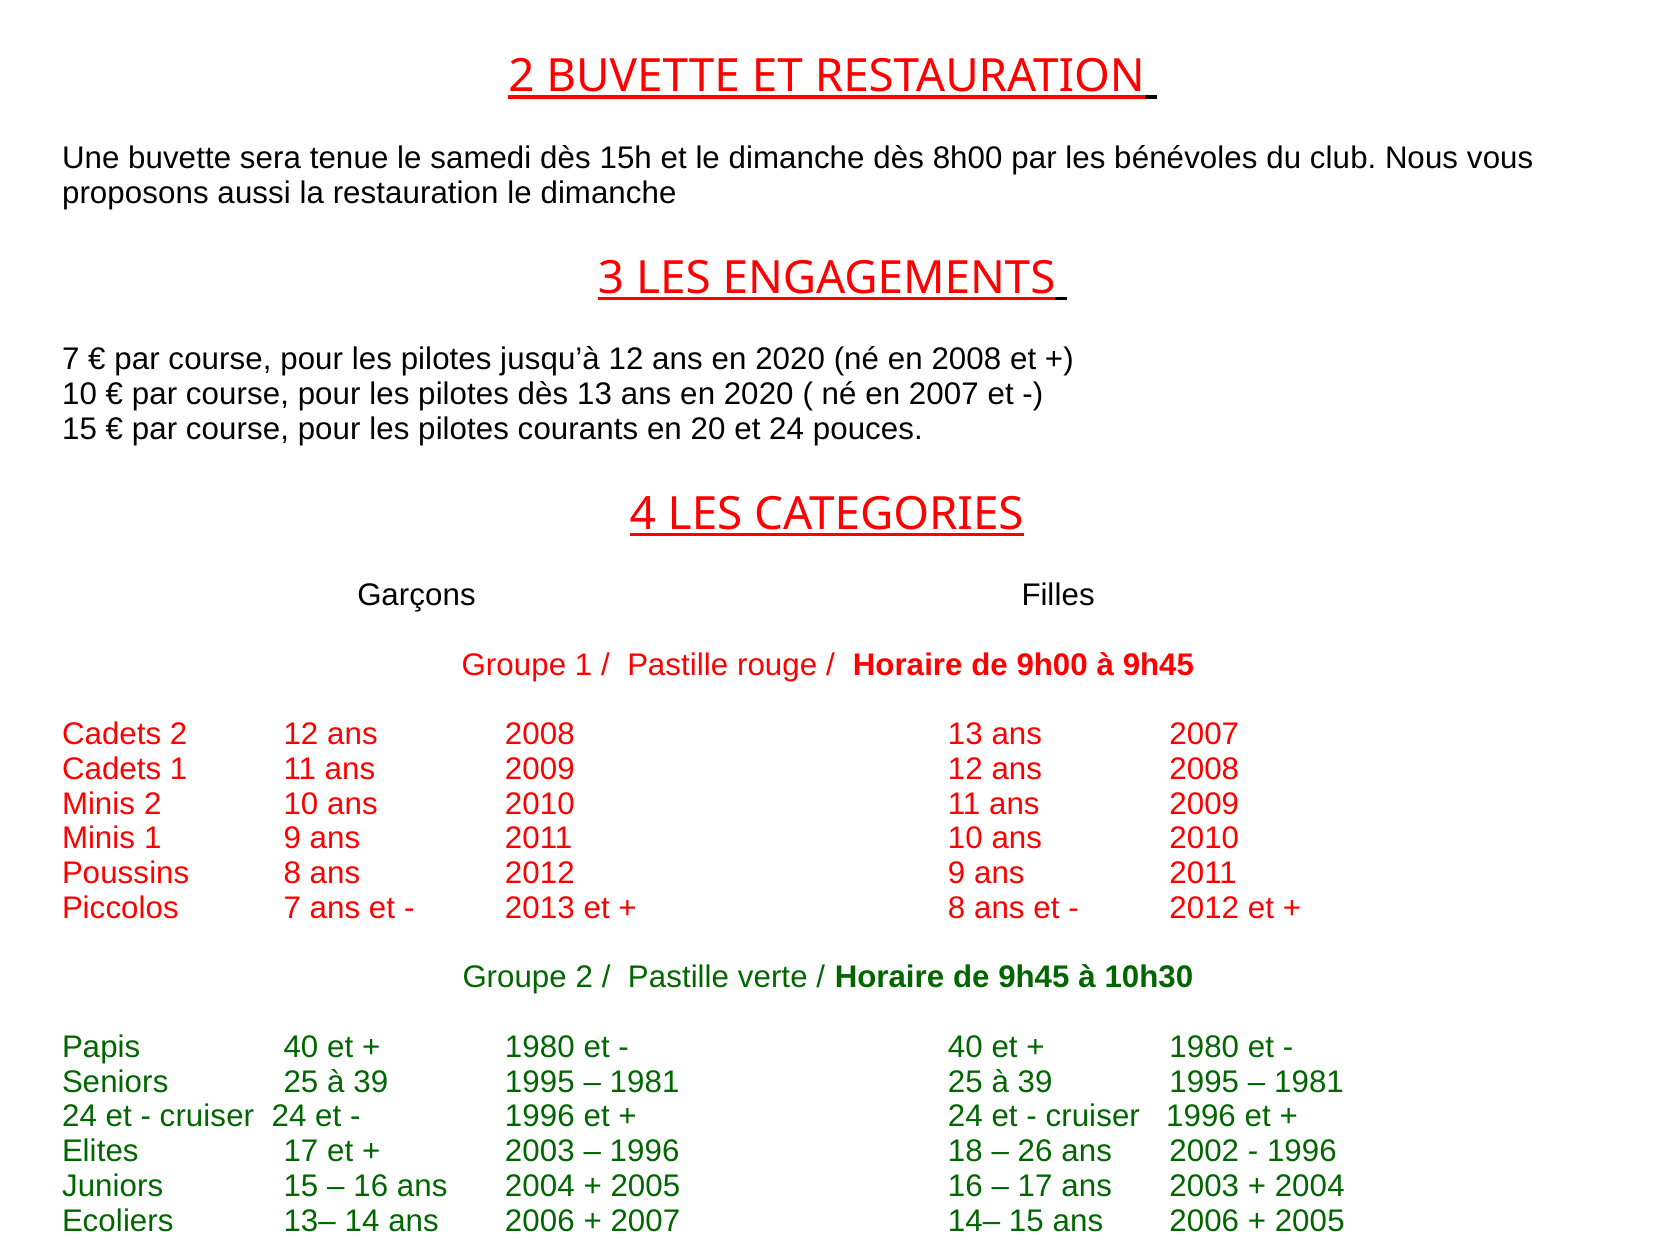

2 BUVETTE ET RESTAURATION
Une buvette sera tenue le samedi dès 15h et le dimanche dès 8h00 par les bénévoles du club. Nous vous proposons aussi la restauration le dimanche
3 LES ENGAGEMENTS
7 € par course, pour les pilotes jusqu’à 12 ans en 2020 (né en 2008 et +)
10 € par course, pour les pilotes dès 13 ans en 2020 ( né en 2007 et -)
15 € par course, pour les pilotes courants en 20 et 24 pouces.
4 LES CATEGORIES
				Garçons 								Filles
Groupe 1 / Pastille rouge / Horaire de 9h00 à 9h45
Cadets 2 		12 ans 		2008 					13 ans 		2007
Cadets 1 		11 ans 		2009 					12 ans 		2008
Minis 2 		10 ans 		2010 					11 ans 		2009
Minis 1 		9 ans 		2011 					10 ans 		2010
Poussins 		8 ans 		2012 					9 ans 		2011
Piccolos 		7 ans et - 		2013 et + 				8 ans et - 		2012 et +
Groupe 2 / Pastille verte / Horaire de 9h45 à 10h30
Papis 		40 et + 		1980 et - 				40 et + 		1980 et -
Seniors 		25 à 39 		1995 – 1981 				25 à 39 		1995 – 1981
24 et - cruiser 24 et -		1996 et +					24 et - cruiser 1996 et +
Elites 		17 et + 		2003 – 1996 				18 – 26 ans 	2002 - 1996
Juniors 		15 – 16 ans 	2004 + 2005 				16 – 17 ans 	2003 + 2004
Ecoliers 		13– 14 ans 	2006 + 2007 				14– 15 ans 	2006 + 2005